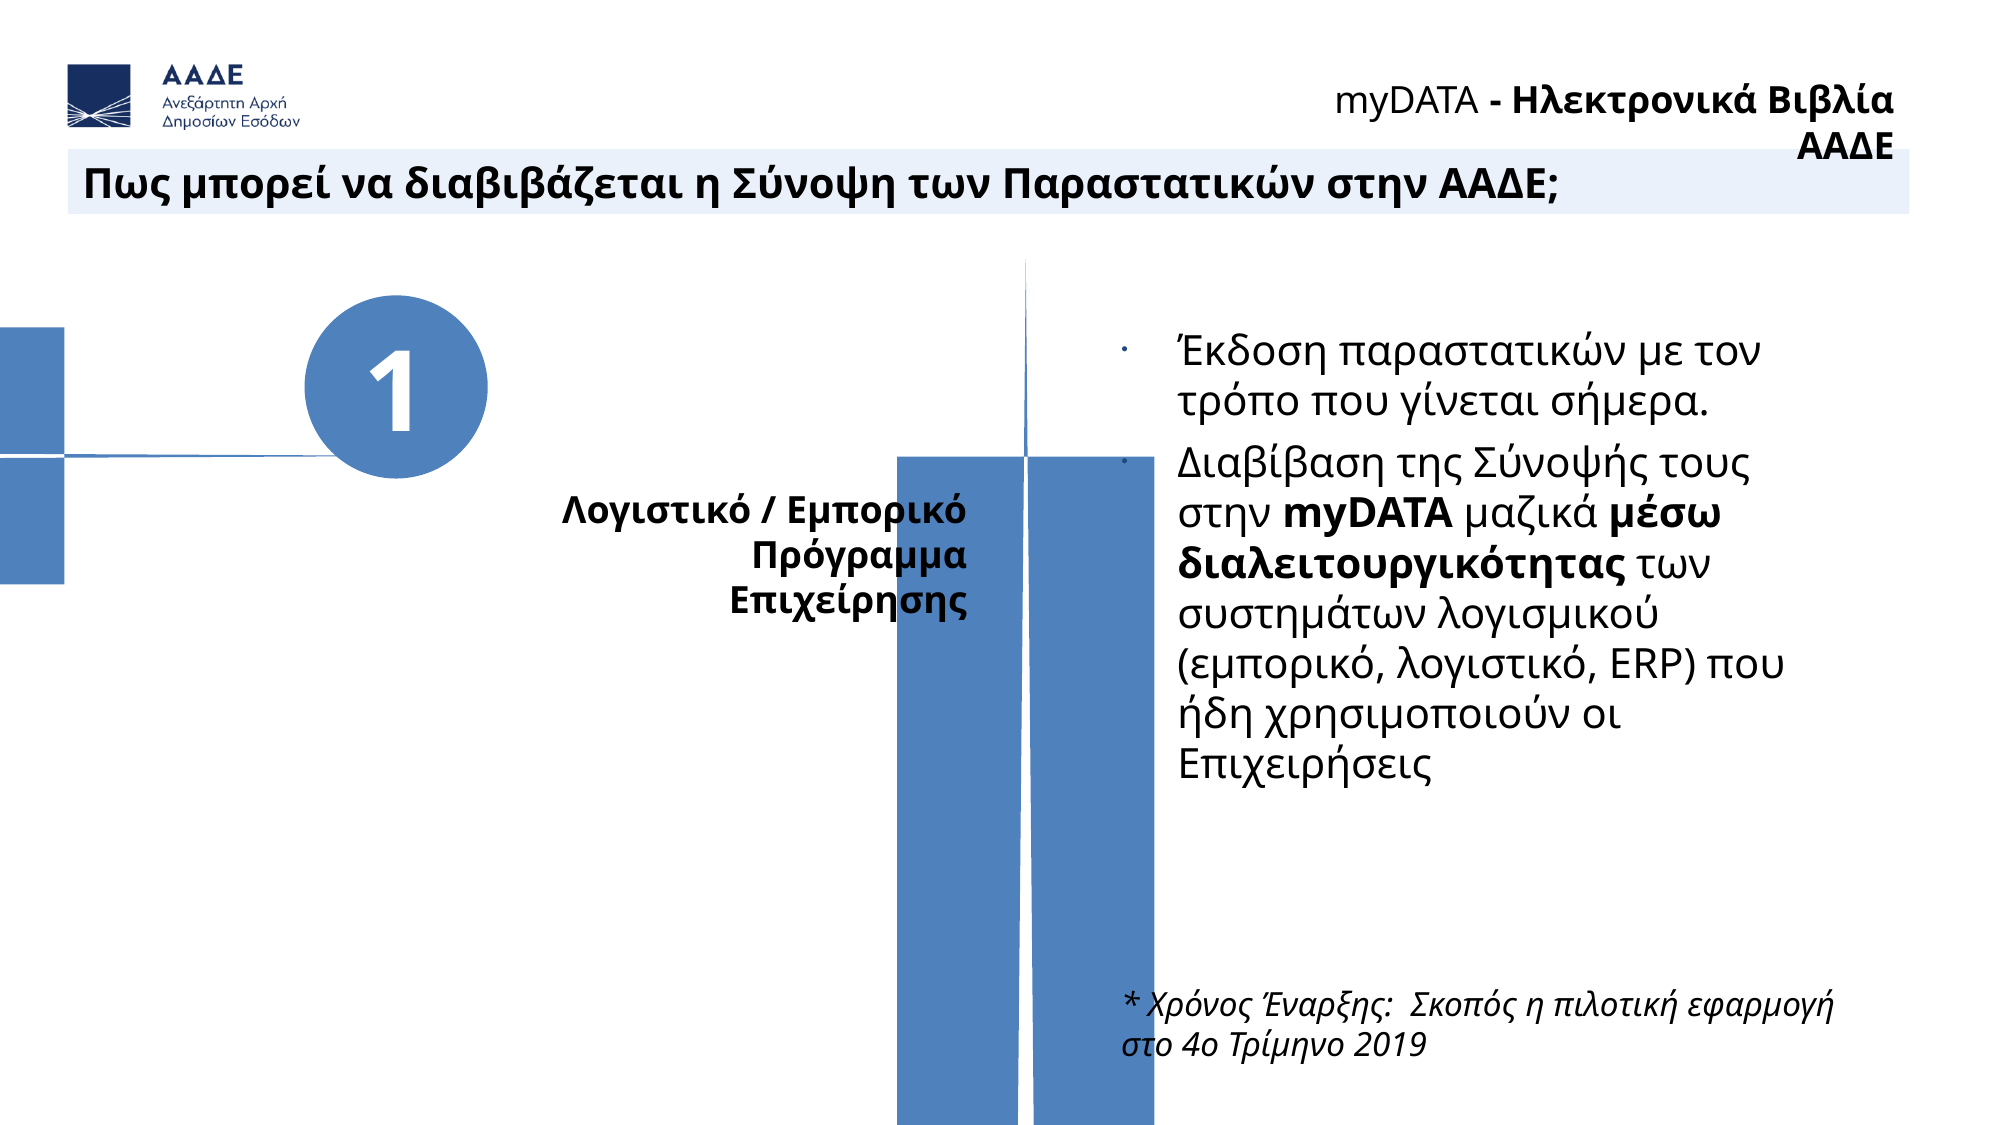

myDATA - Ηλεκτρονικά Βιβλία ΑΑΔΕ
Πως μπορεί να διαβιβάζεται η Σύνοψη των Παραστατικών στην ΑΑΔΕ;
1
Έκδοση παραστατικών με τον τρόπο που γίνεται σήμερα.
Διαβίβαση της Σύνοψής τους στην myDATA μαζικά μέσω διαλειτουργικότητας των συστημάτων λογισμικού (εμπορικό, λογιστικό, ERP) που ήδη χρησιμοποιούν οι Επιχειρήσεις
Λογιστικό / Εμπορικό Πρόγραμμα Επιχείρησης
* Χρόνος Έναρξης: Σκοπός η πιλοτική εφαρμογή στο 4ο Τρίμηνο 2019